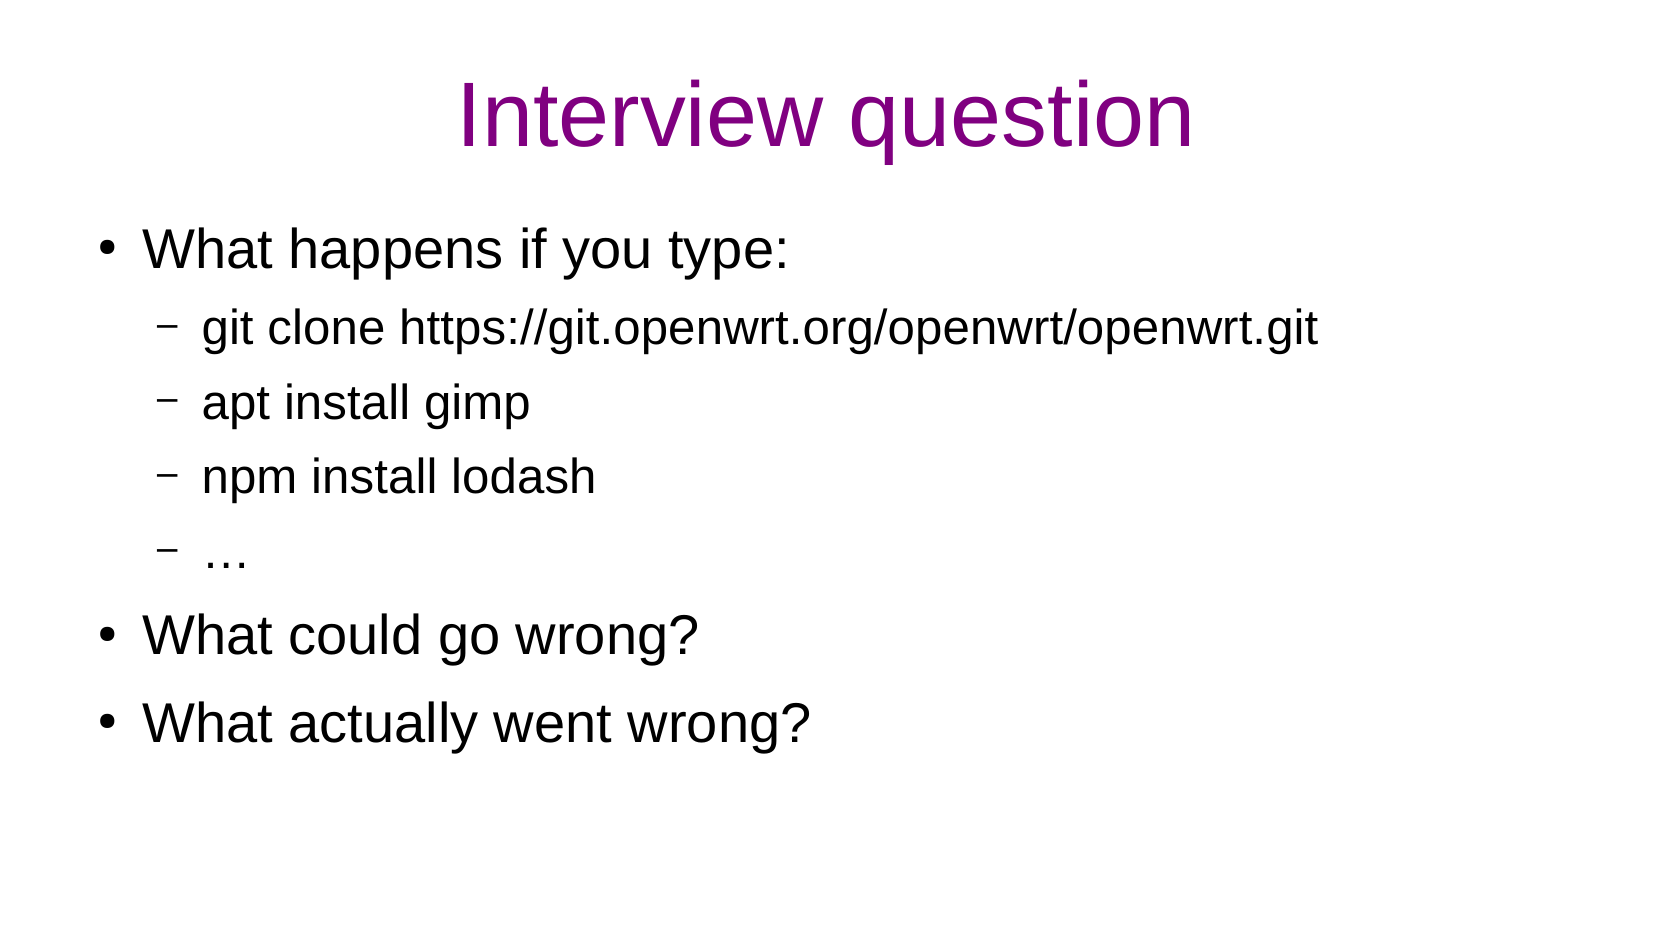

# Interview question
What happens if you type:
git clone https://git.openwrt.org/openwrt/openwrt.git
apt install gimp
npm install lodash
…
What could go wrong?
What actually went wrong?